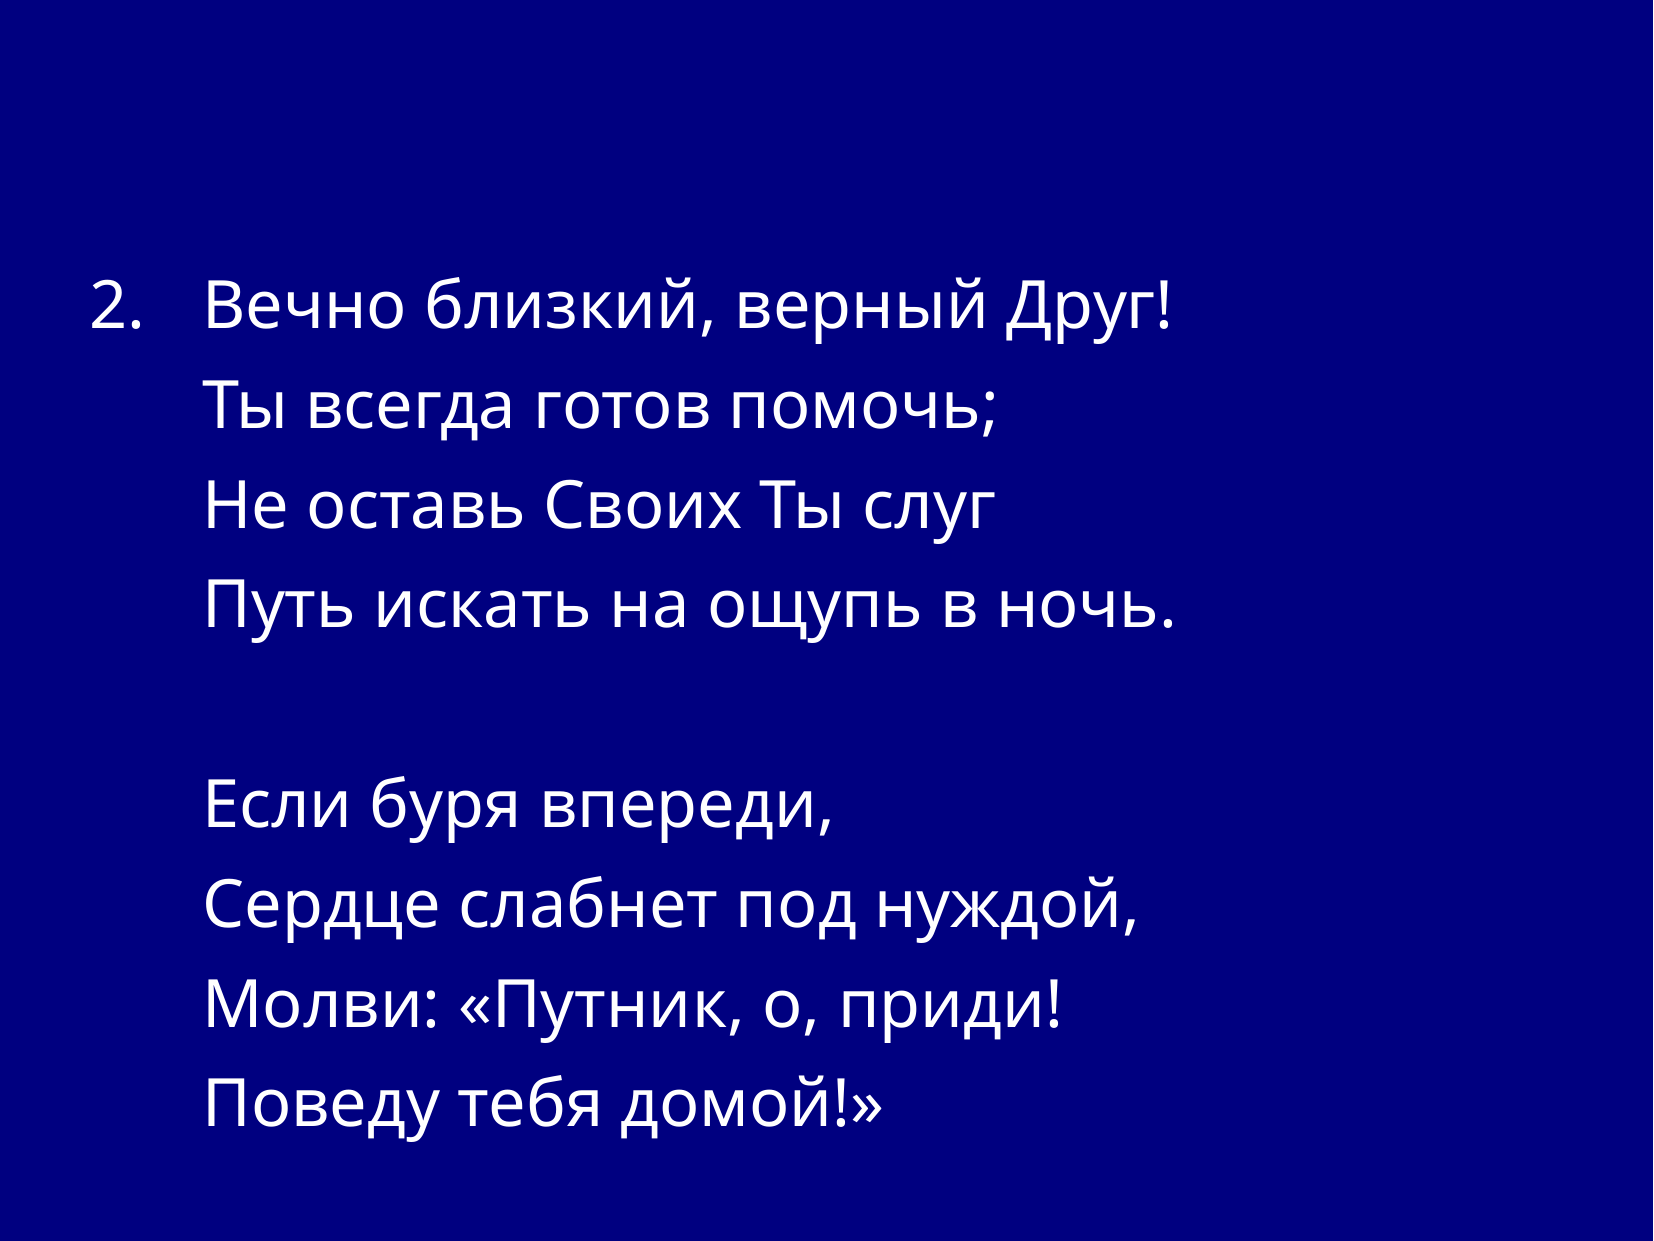

2.	Вечно близкий, верный Друг!
	Ты всегда готов помочь;
	Не оставь Своих Ты слуг
	Путь искать на ощупь в ночь.
	Если буря впереди,
	Сердце слабнет под нуждой,
	Молви: «Путник, о, приди!
	Поведу тебя домой!»